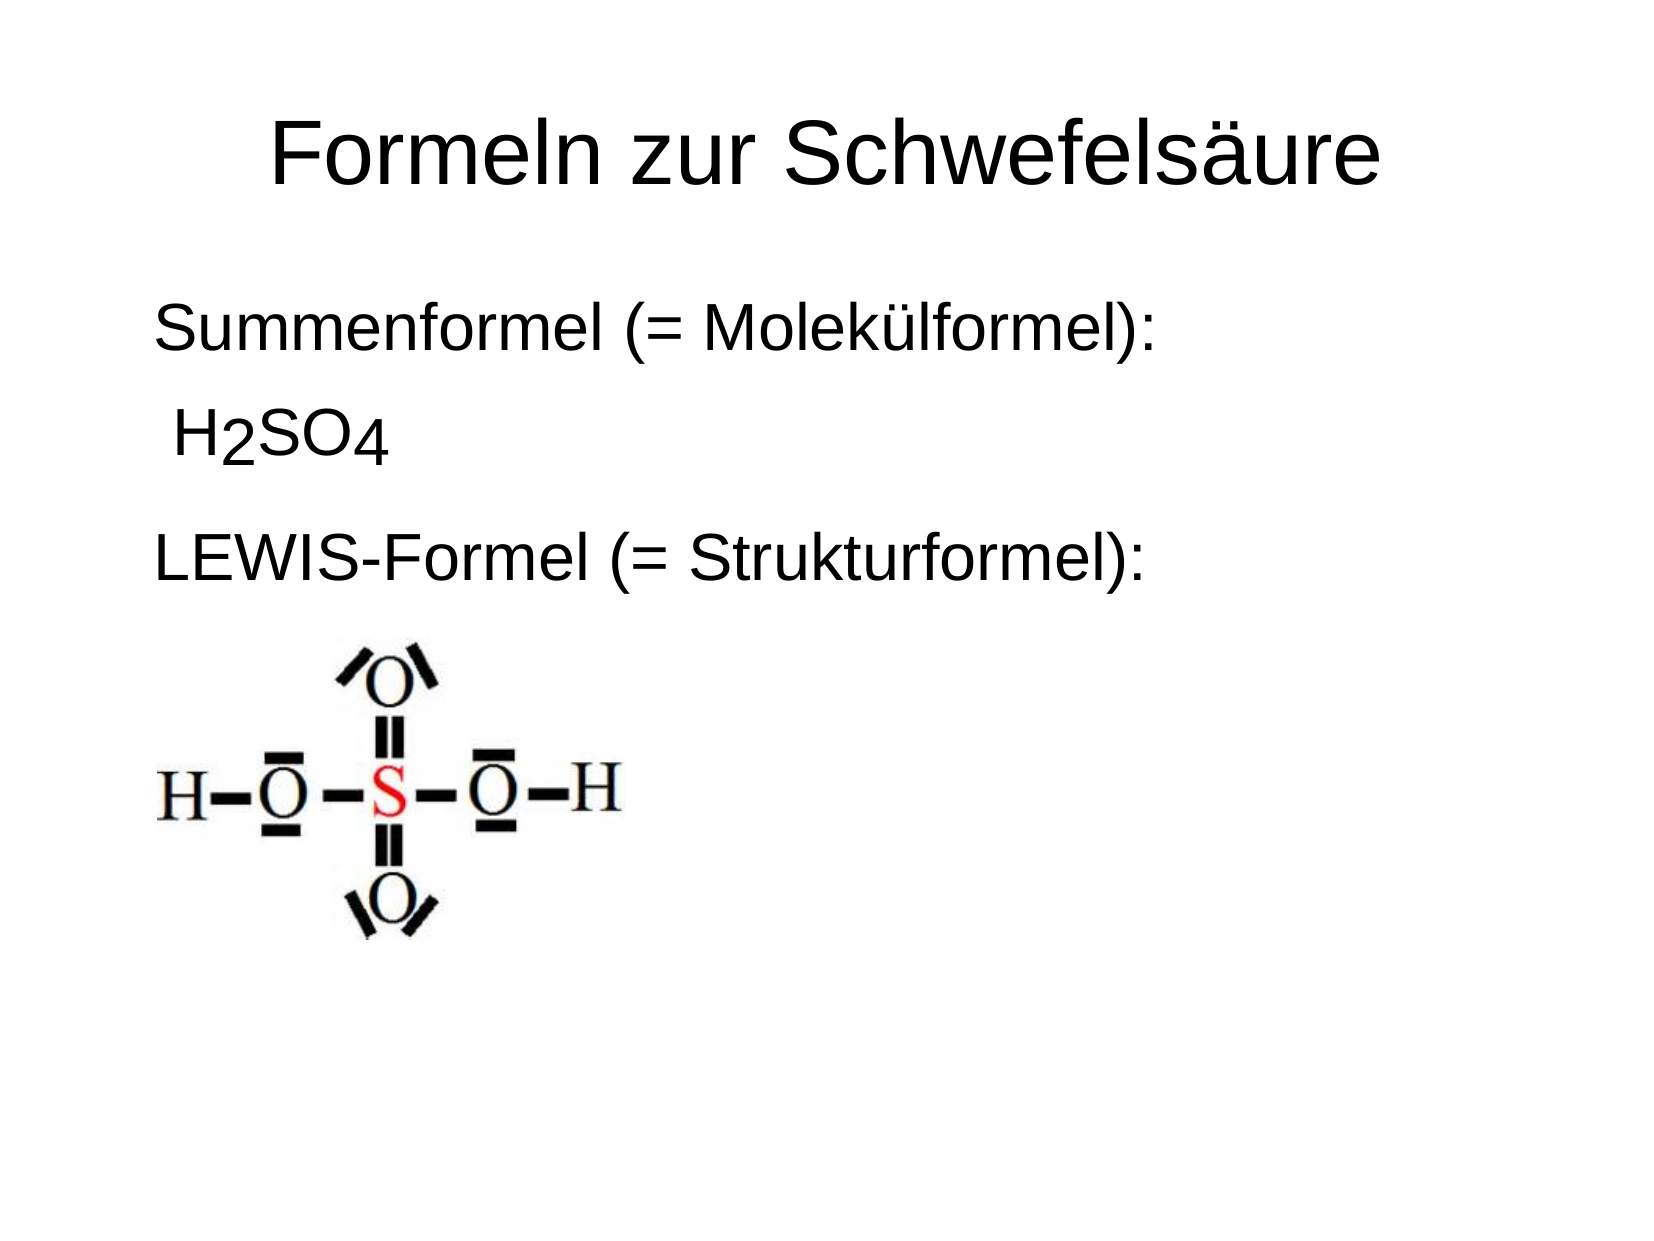

# Formeln zur Schwefelsäure
Summenformel (= Molekülformel):
 H2SO4
LEWIS-Formel (= Strukturformel):